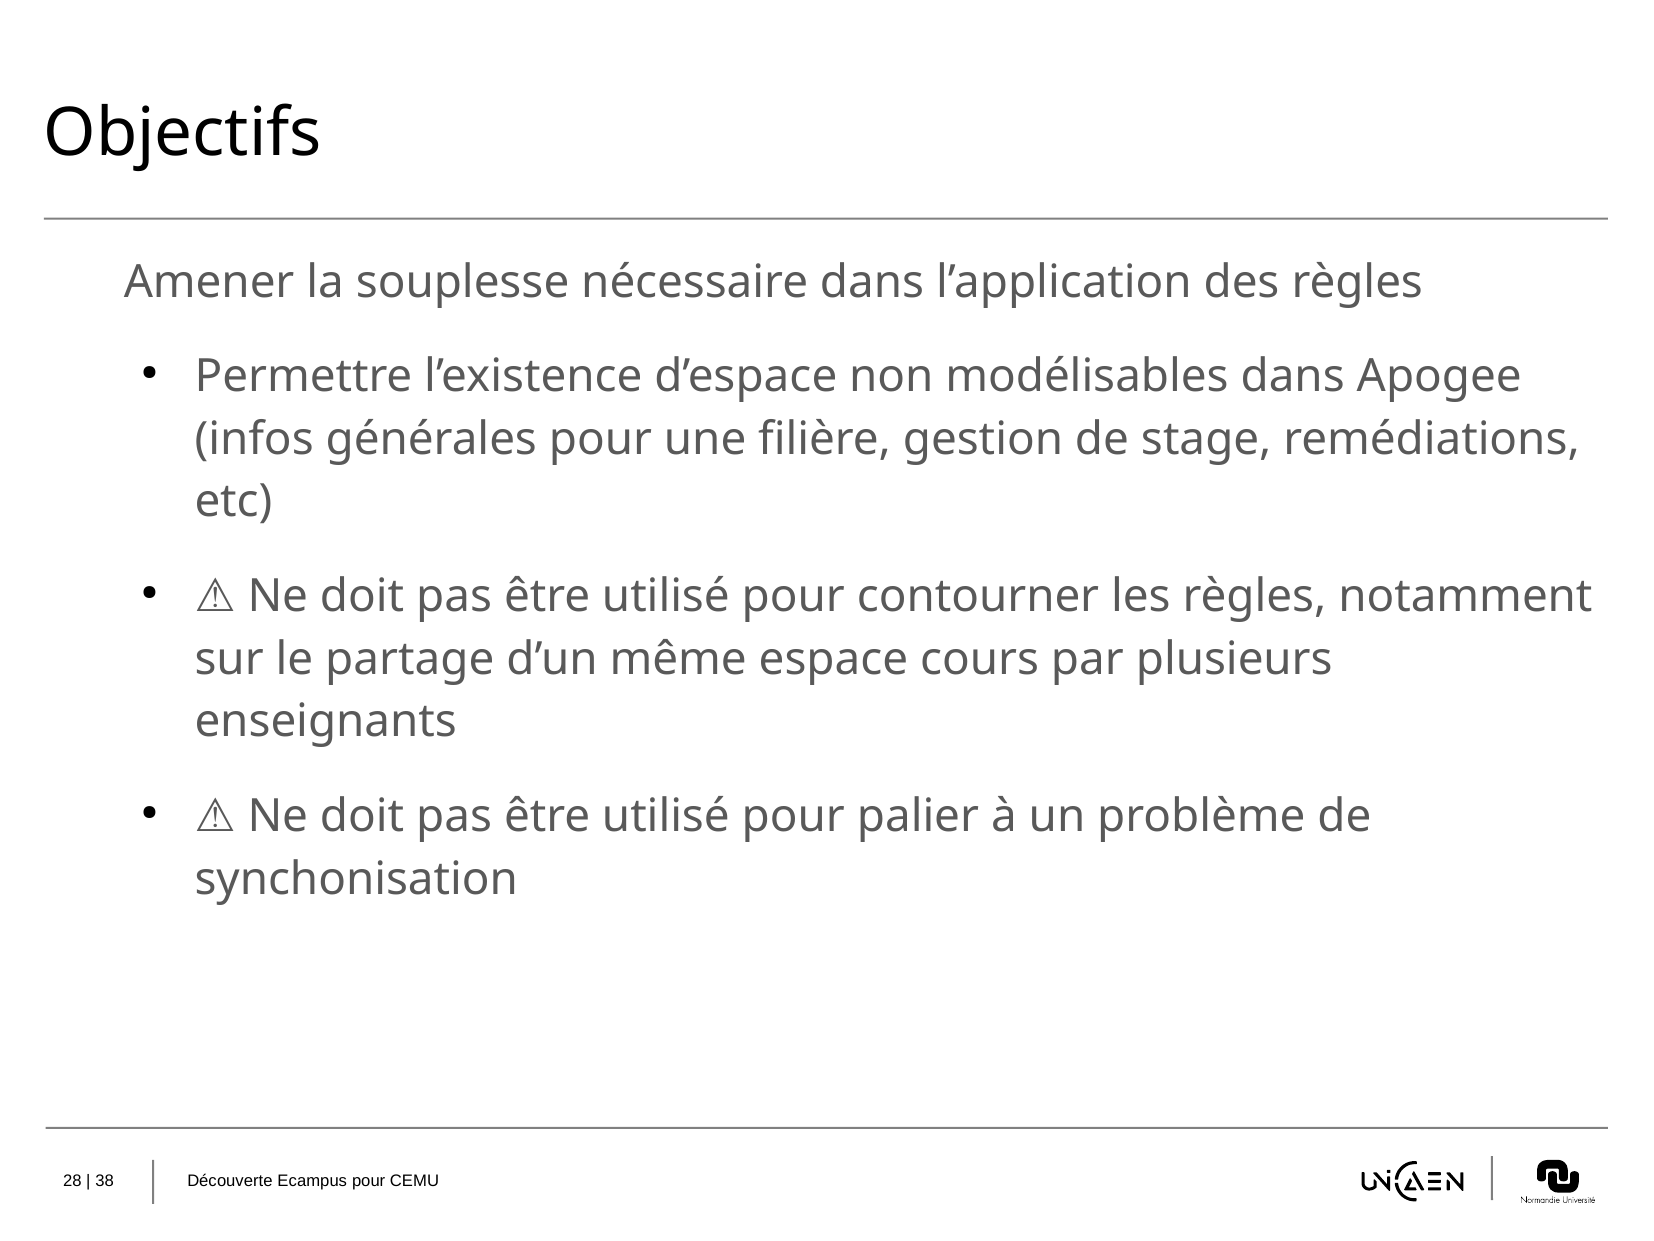

# Objectifs
Amener la souplesse nécessaire dans l’application des règles
Permettre l’existence d’espace non modélisables dans Apogee (infos générales pour une filière, gestion de stage, remédiations, etc)
⚠ Ne doit pas être utilisé pour contourner les règles, notamment sur le partage d’un même espace cours par plusieurs enseignants
⚠ Ne doit pas être utilisé pour palier à un problème de synchonisation
28
Découverte Ecampus pourn les personnels administratifs